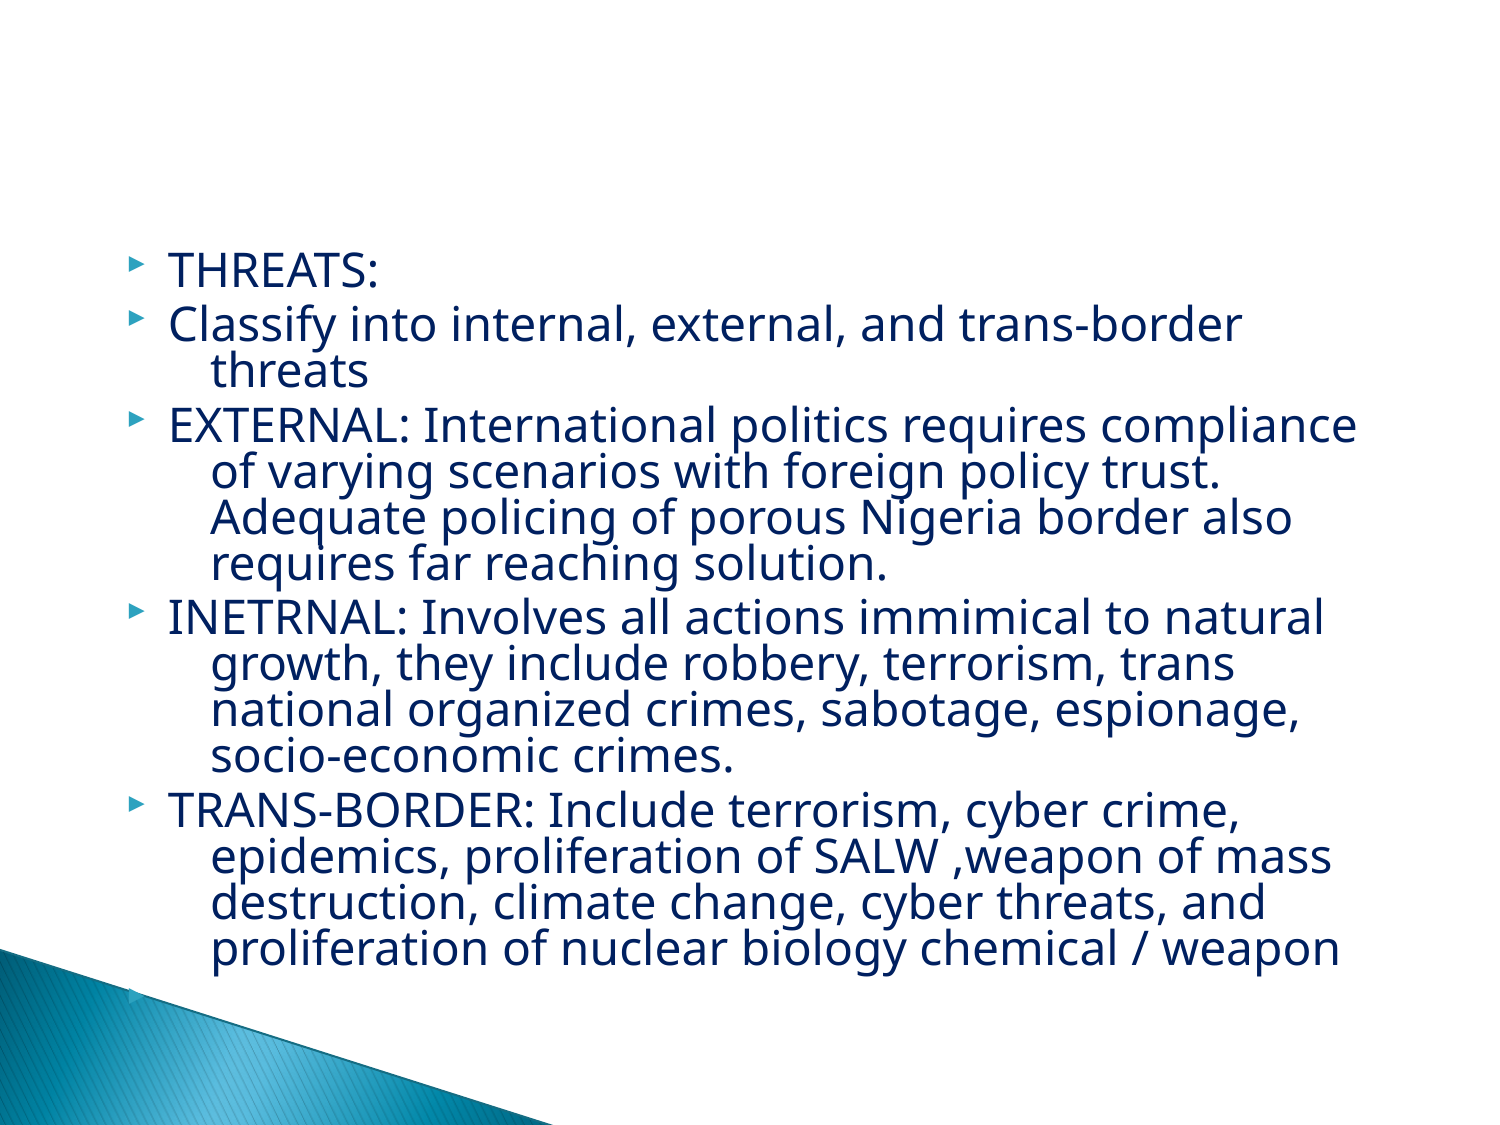

# THREATS:
Classify into internal, external, and trans-border threats
EXTERNAL: International politics requires compliance of varying scenarios with foreign policy trust. Adequate policing of porous Nigeria border also requires far reaching solution.
INETRNAL: Involves all actions immimical to natural growth, they include robbery, terrorism, trans national organized crimes, sabotage, espionage, socio-economic crimes.
TRANS-BORDER: Include terrorism, cyber crime, epidemics, proliferation of SALW ,weapon of mass destruction, climate change, cyber threats, and proliferation of nuclear biology chemical / weapon